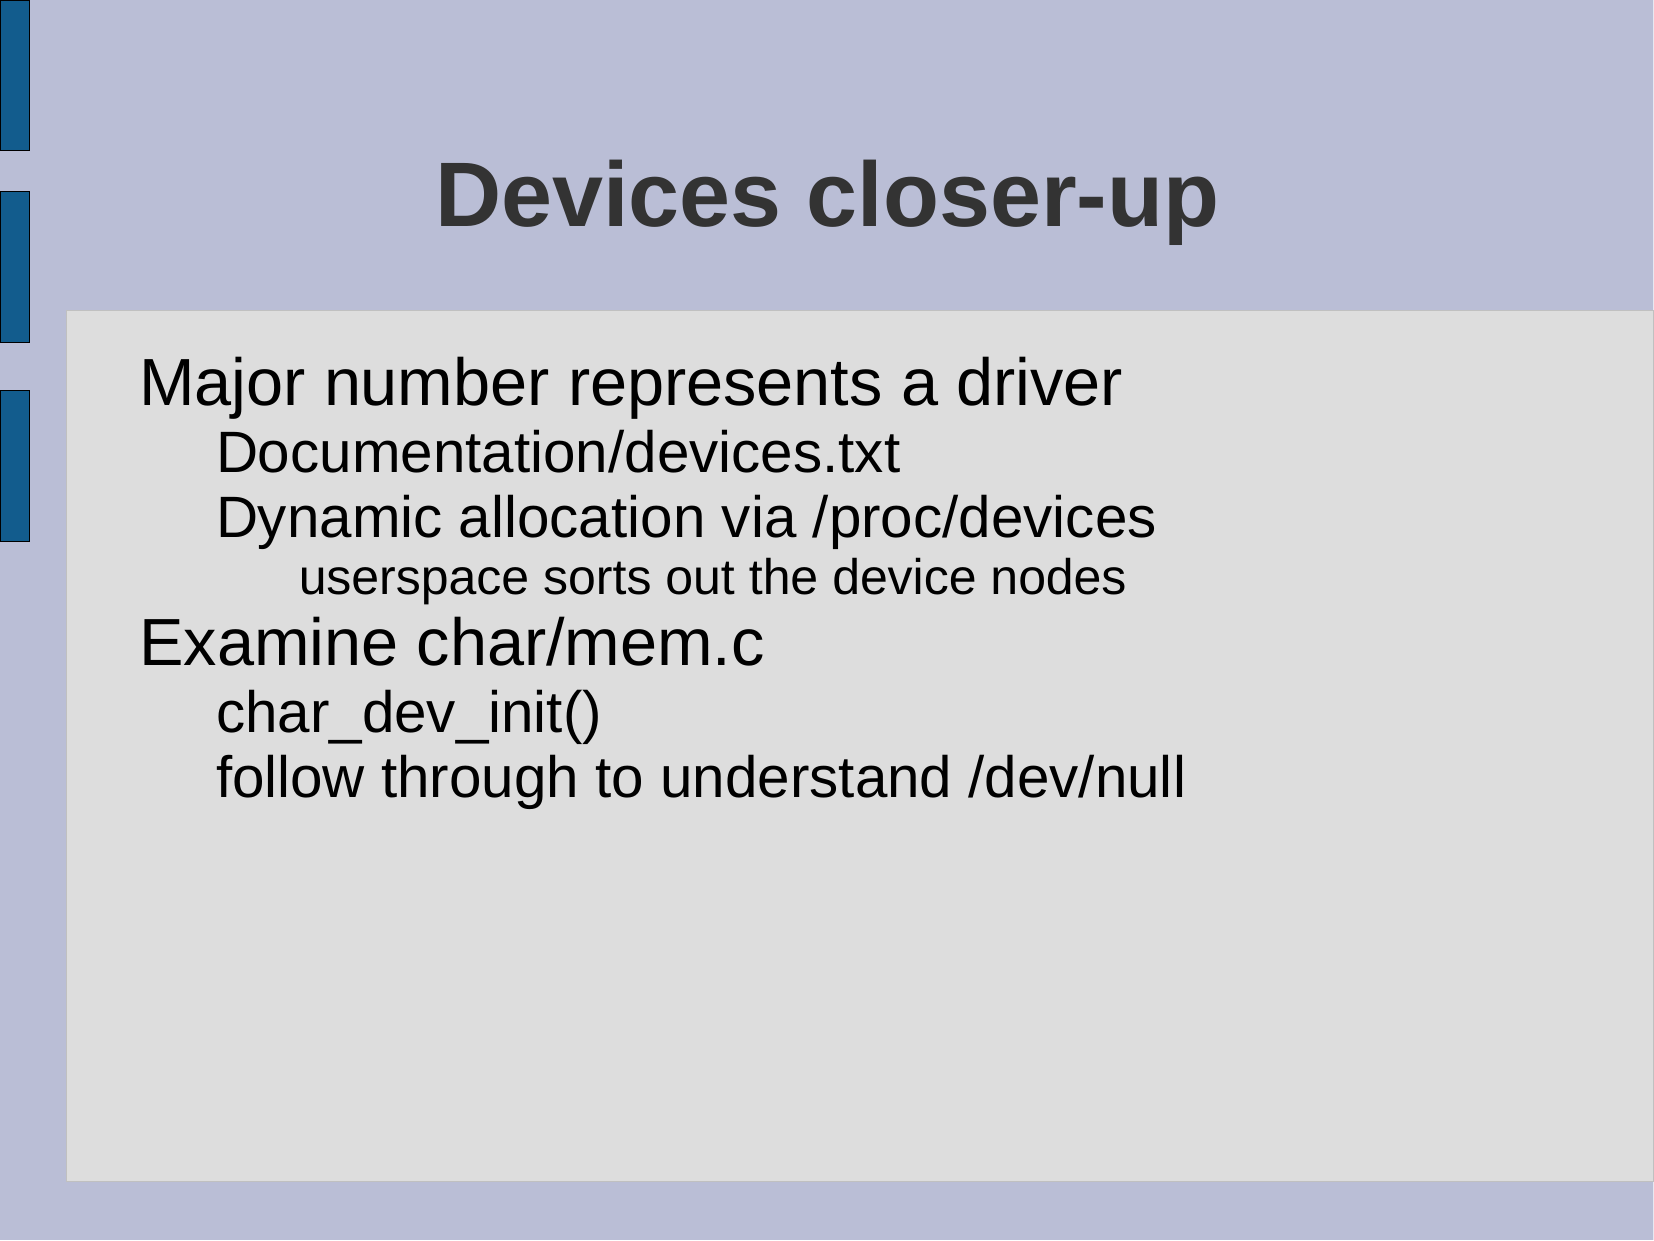

# Devices closer-up
Major number represents a driver
Documentation/devices.txt
Dynamic allocation via /proc/devices
userspace sorts out the device nodes
Examine char/mem.c
char_dev_init()
follow through to understand /dev/null